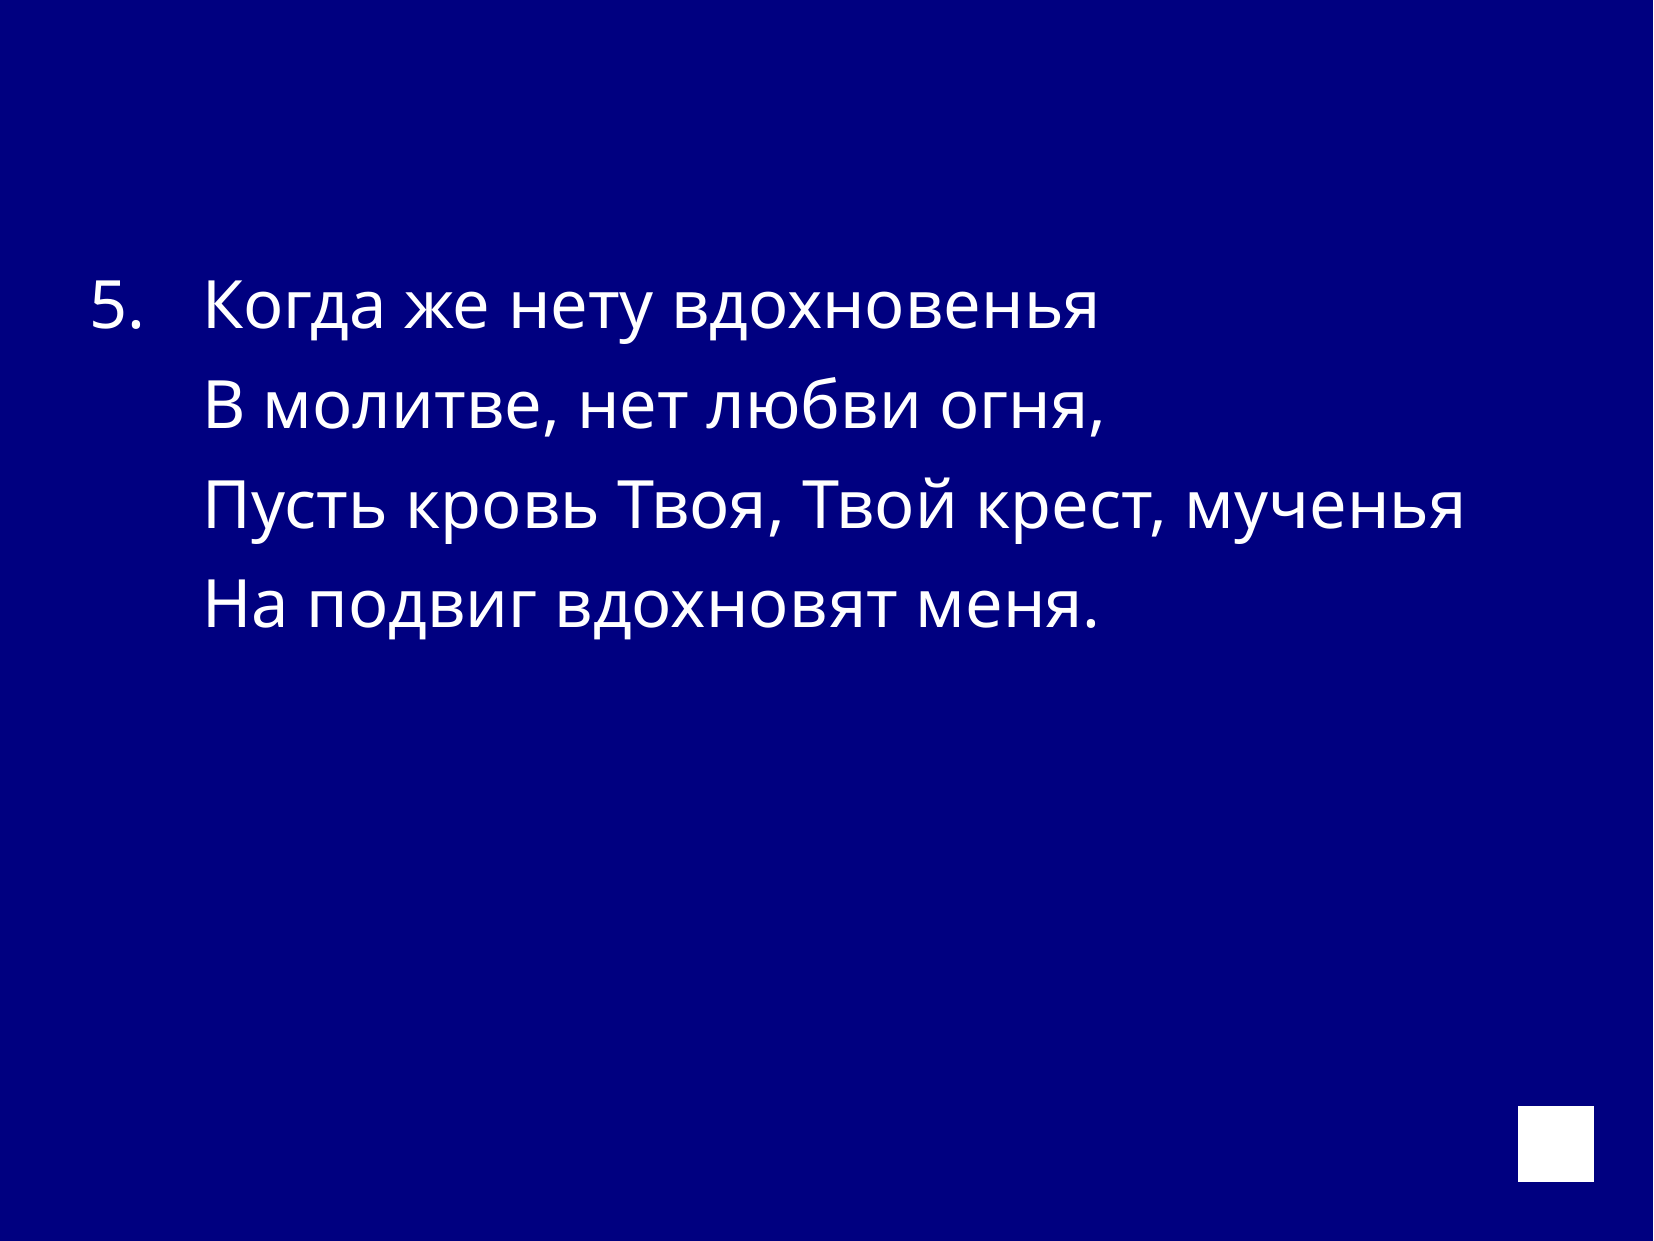

5.	Когда же нету вдохновенья
	В молитве, нет любви огня,
	Пусть кровь Твоя, Твой крест, мученья
	На подвиг вдохновят меня.